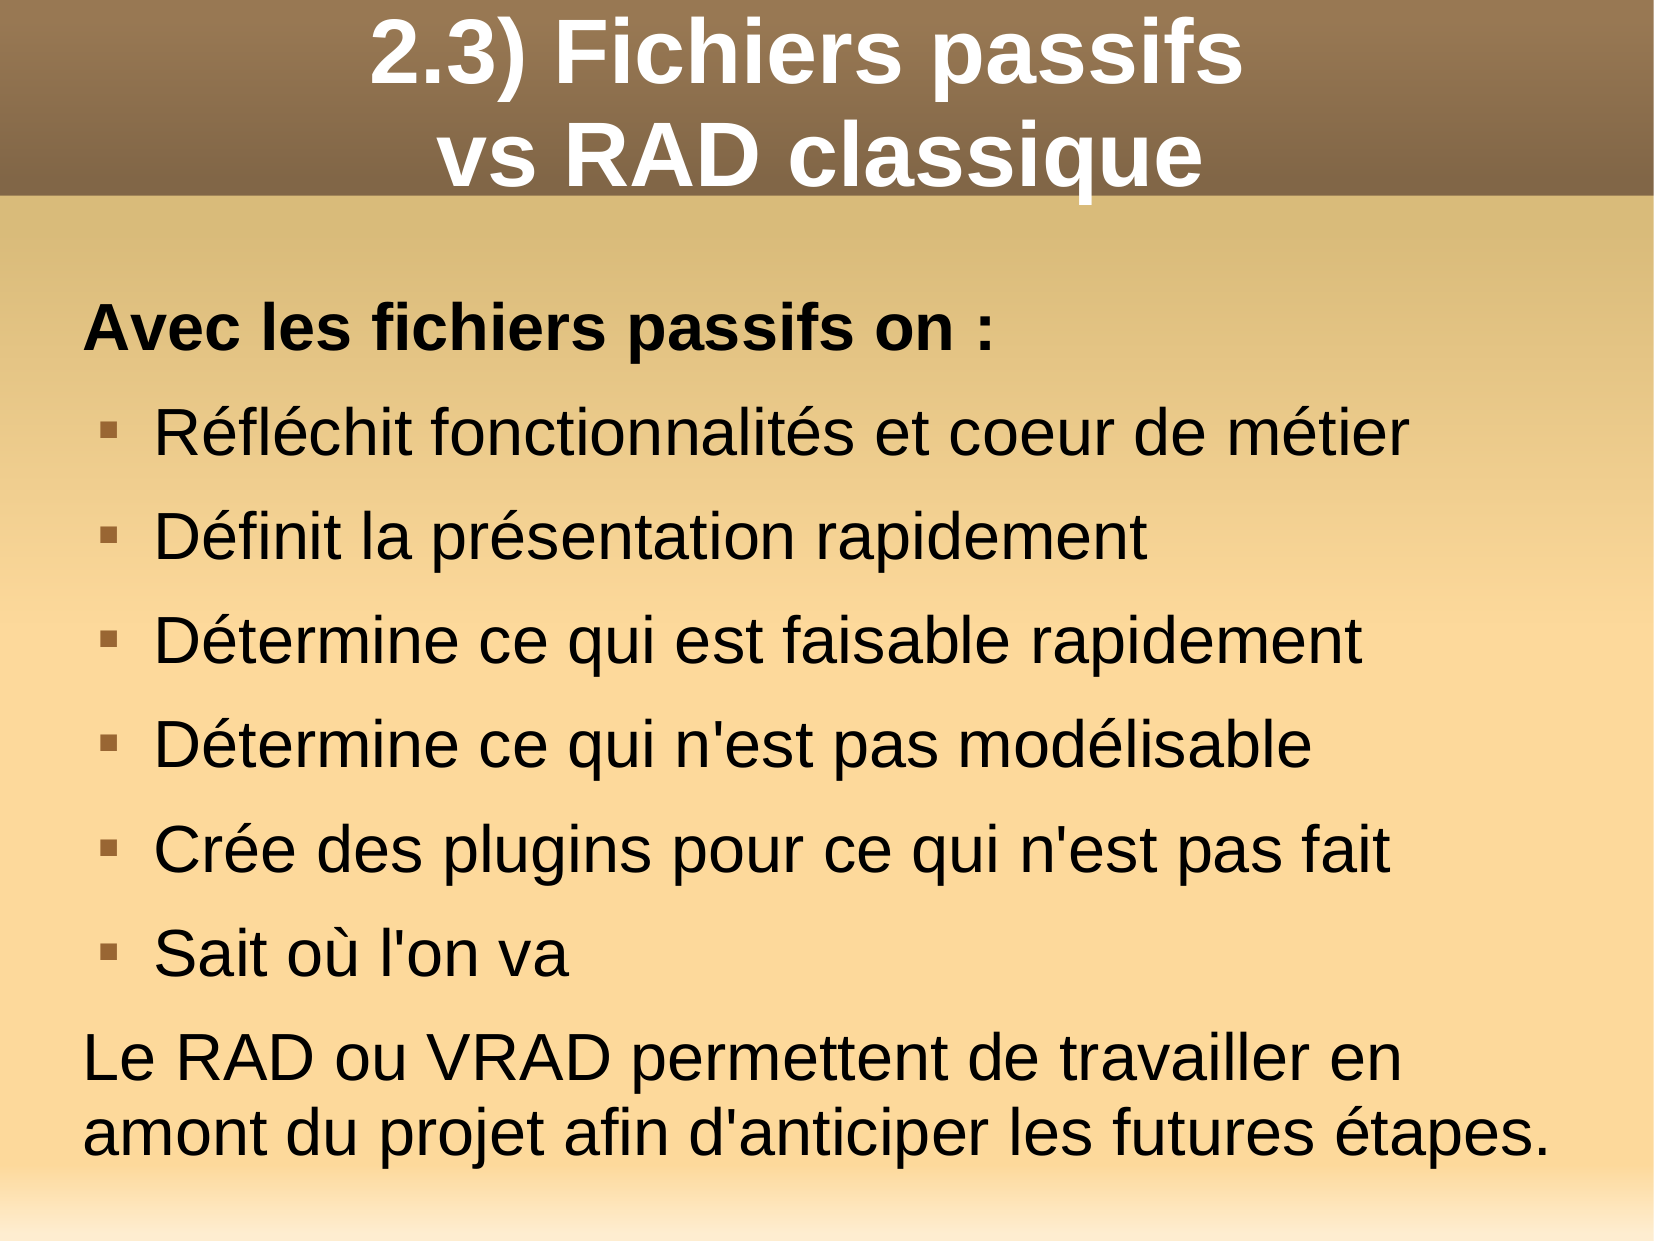

# 2.3) Fichiers passifs vs RAD classique
Avec les fichiers passifs on :
Réfléchit fonctionnalités et coeur de métier
Définit la présentation rapidement
Détermine ce qui est faisable rapidement
Détermine ce qui n'est pas modélisable
Crée des plugins pour ce qui n'est pas fait
Sait où l'on va
Le RAD ou VRAD permettent de travailler en amont du projet afin d'anticiper les futures étapes.